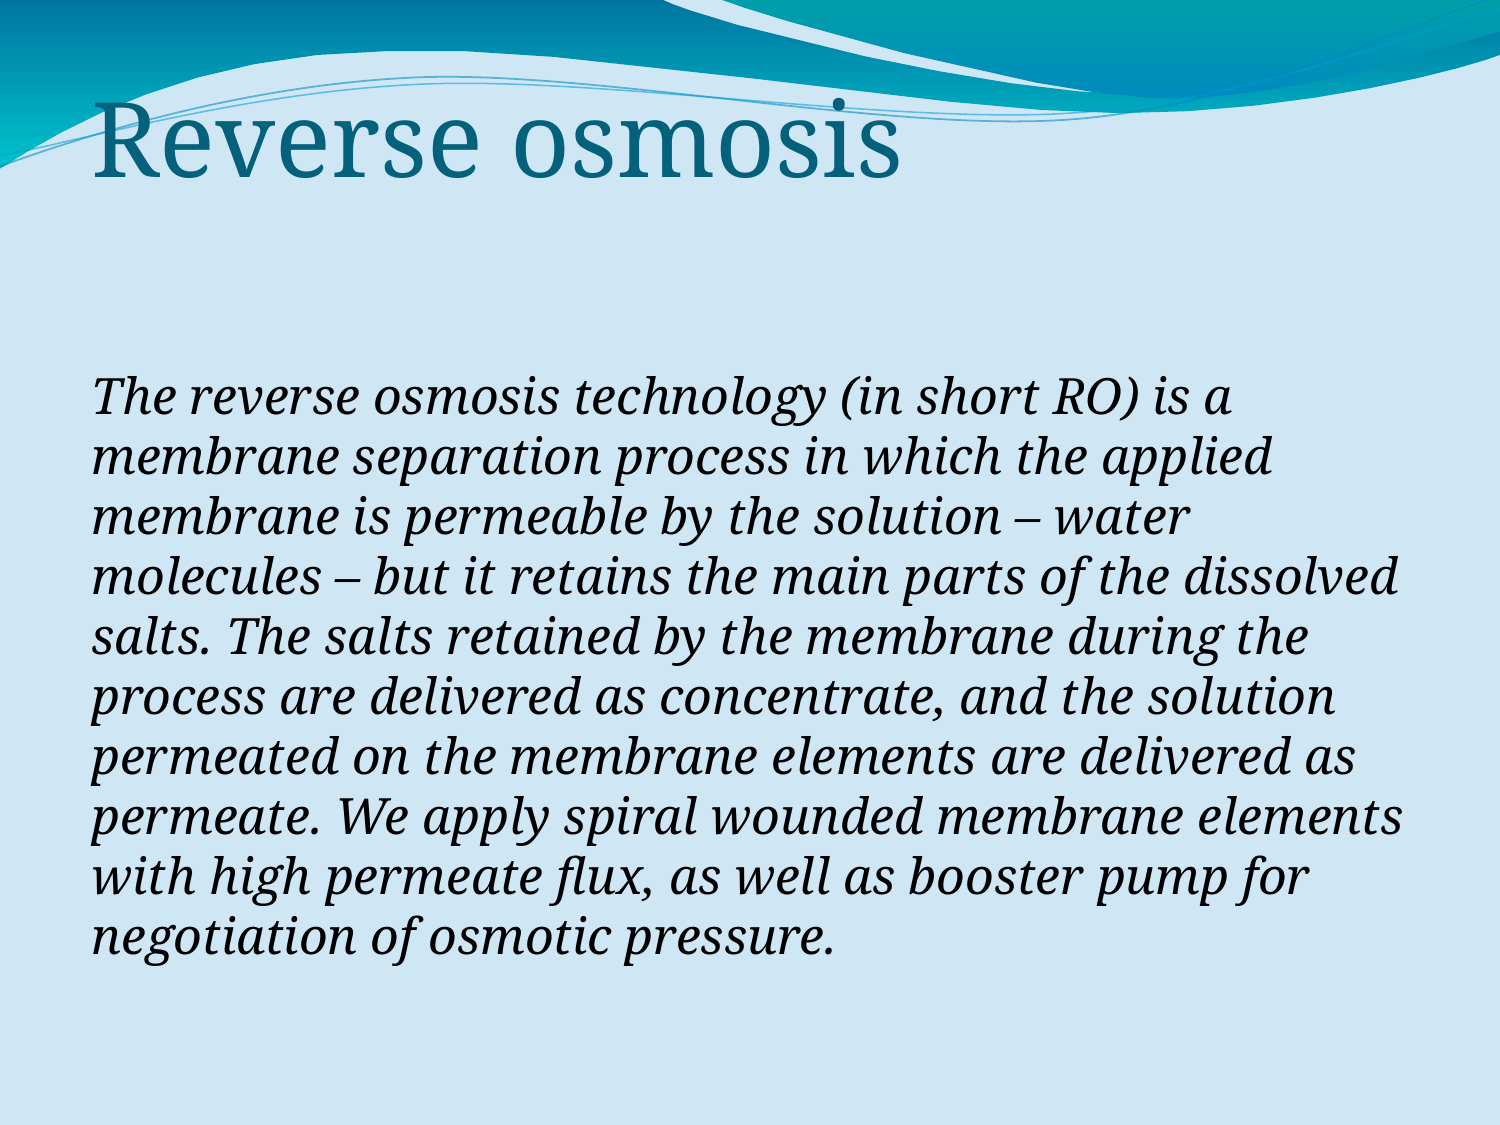

# Reverse osmosis
The reverse osmosis technology (in short RO) is a membrane separation process in which the applied membrane is permeable by the solution – water molecules – but it retains the main parts of the dissolved salts. The salts retained by the membrane during the process are delivered as concentrate, and the solution permeated on the membrane elements are delivered as permeate. We apply spiral wounded membrane elements with high permeate flux, as well as booster pump for negotiation of osmotic pressure.